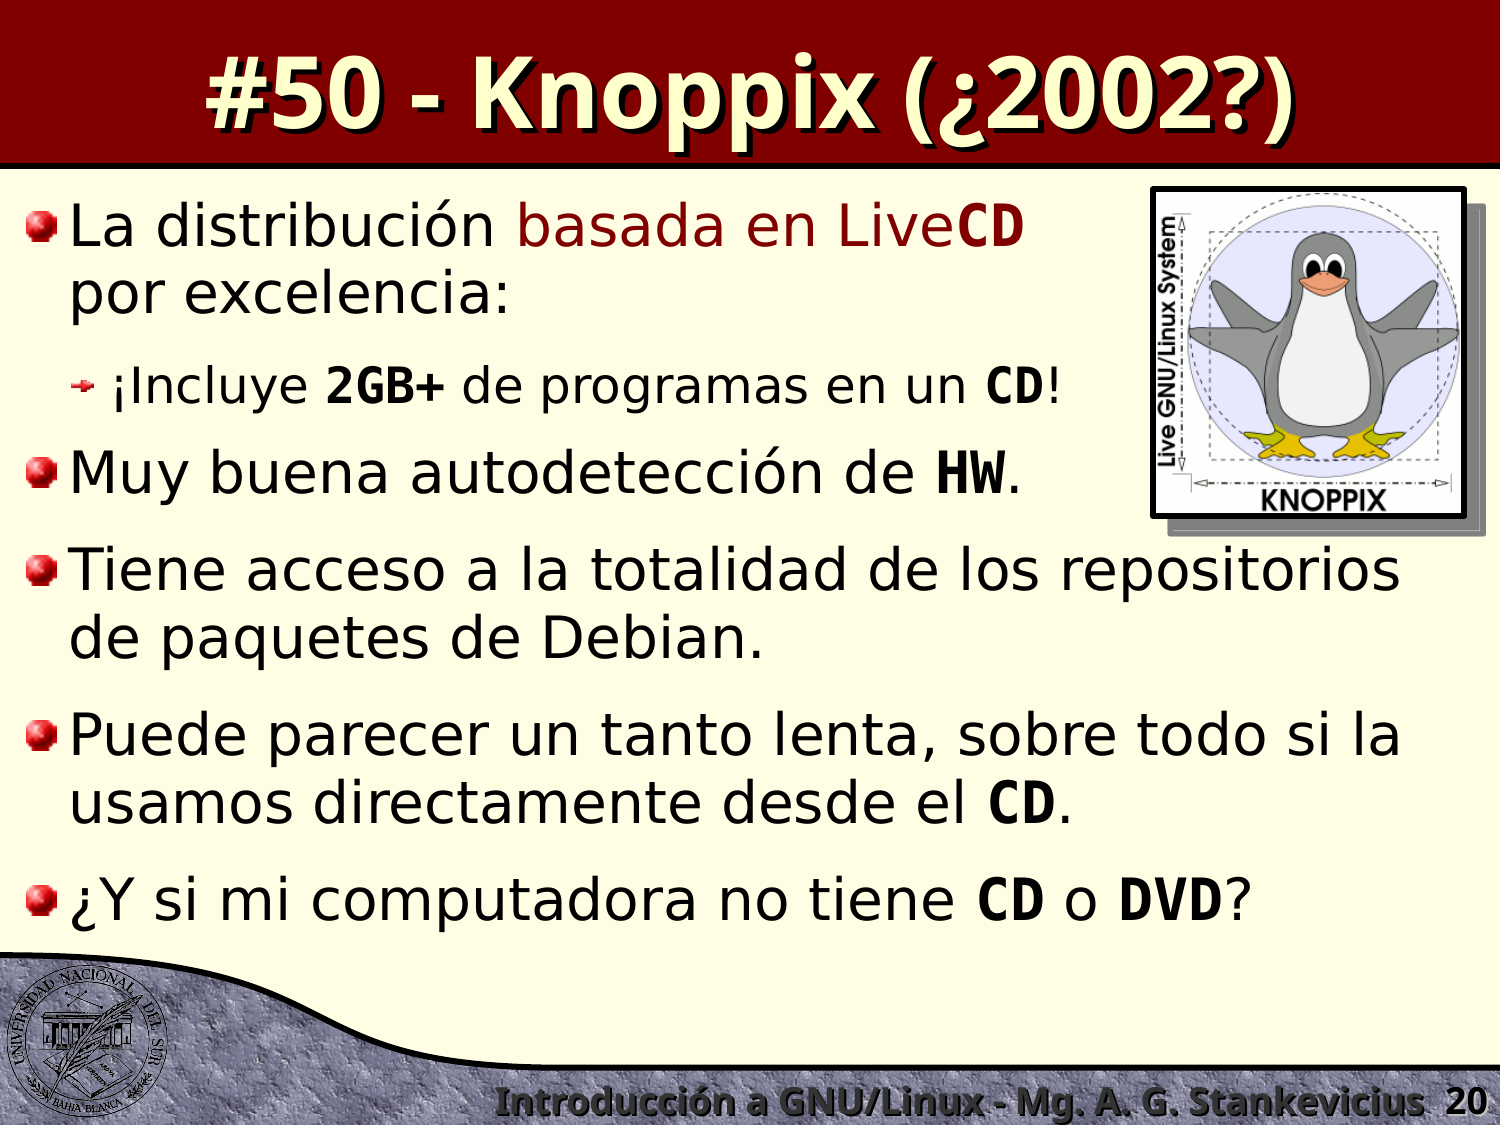

# #50 - Knoppix (¿2002?)
La distribución basada en LiveCD
por excelencia:
¡Incluye 2GB+ de programas en un CD!
Muy buena autodetección de HW.
Tiene acceso a la totalidad de los repositorios de paquetes de Debian.
Puede parecer un tanto lenta, sobre todo si la usamos directamente desde el CD.
¿Y si mi computadora no tiene CD o DVD?
20